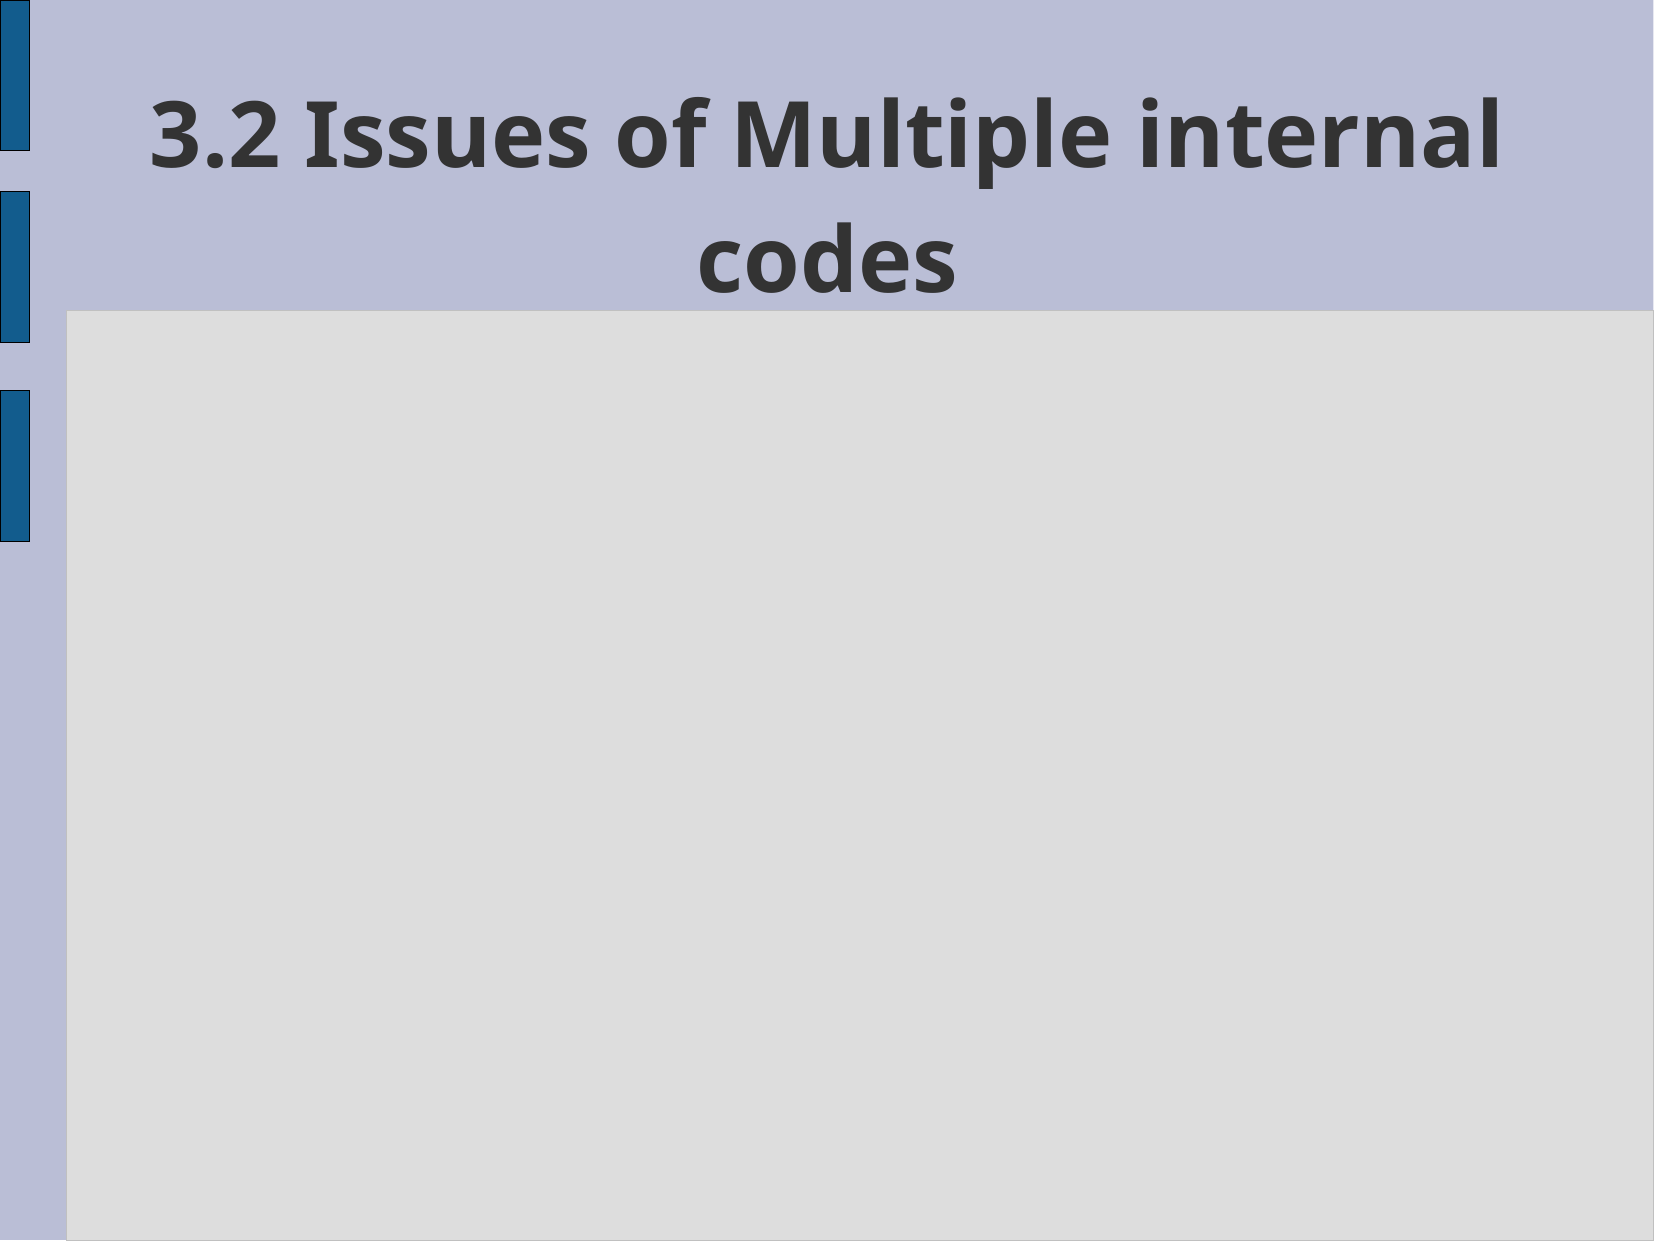

# 3.2 Issues of Multiple internal codes